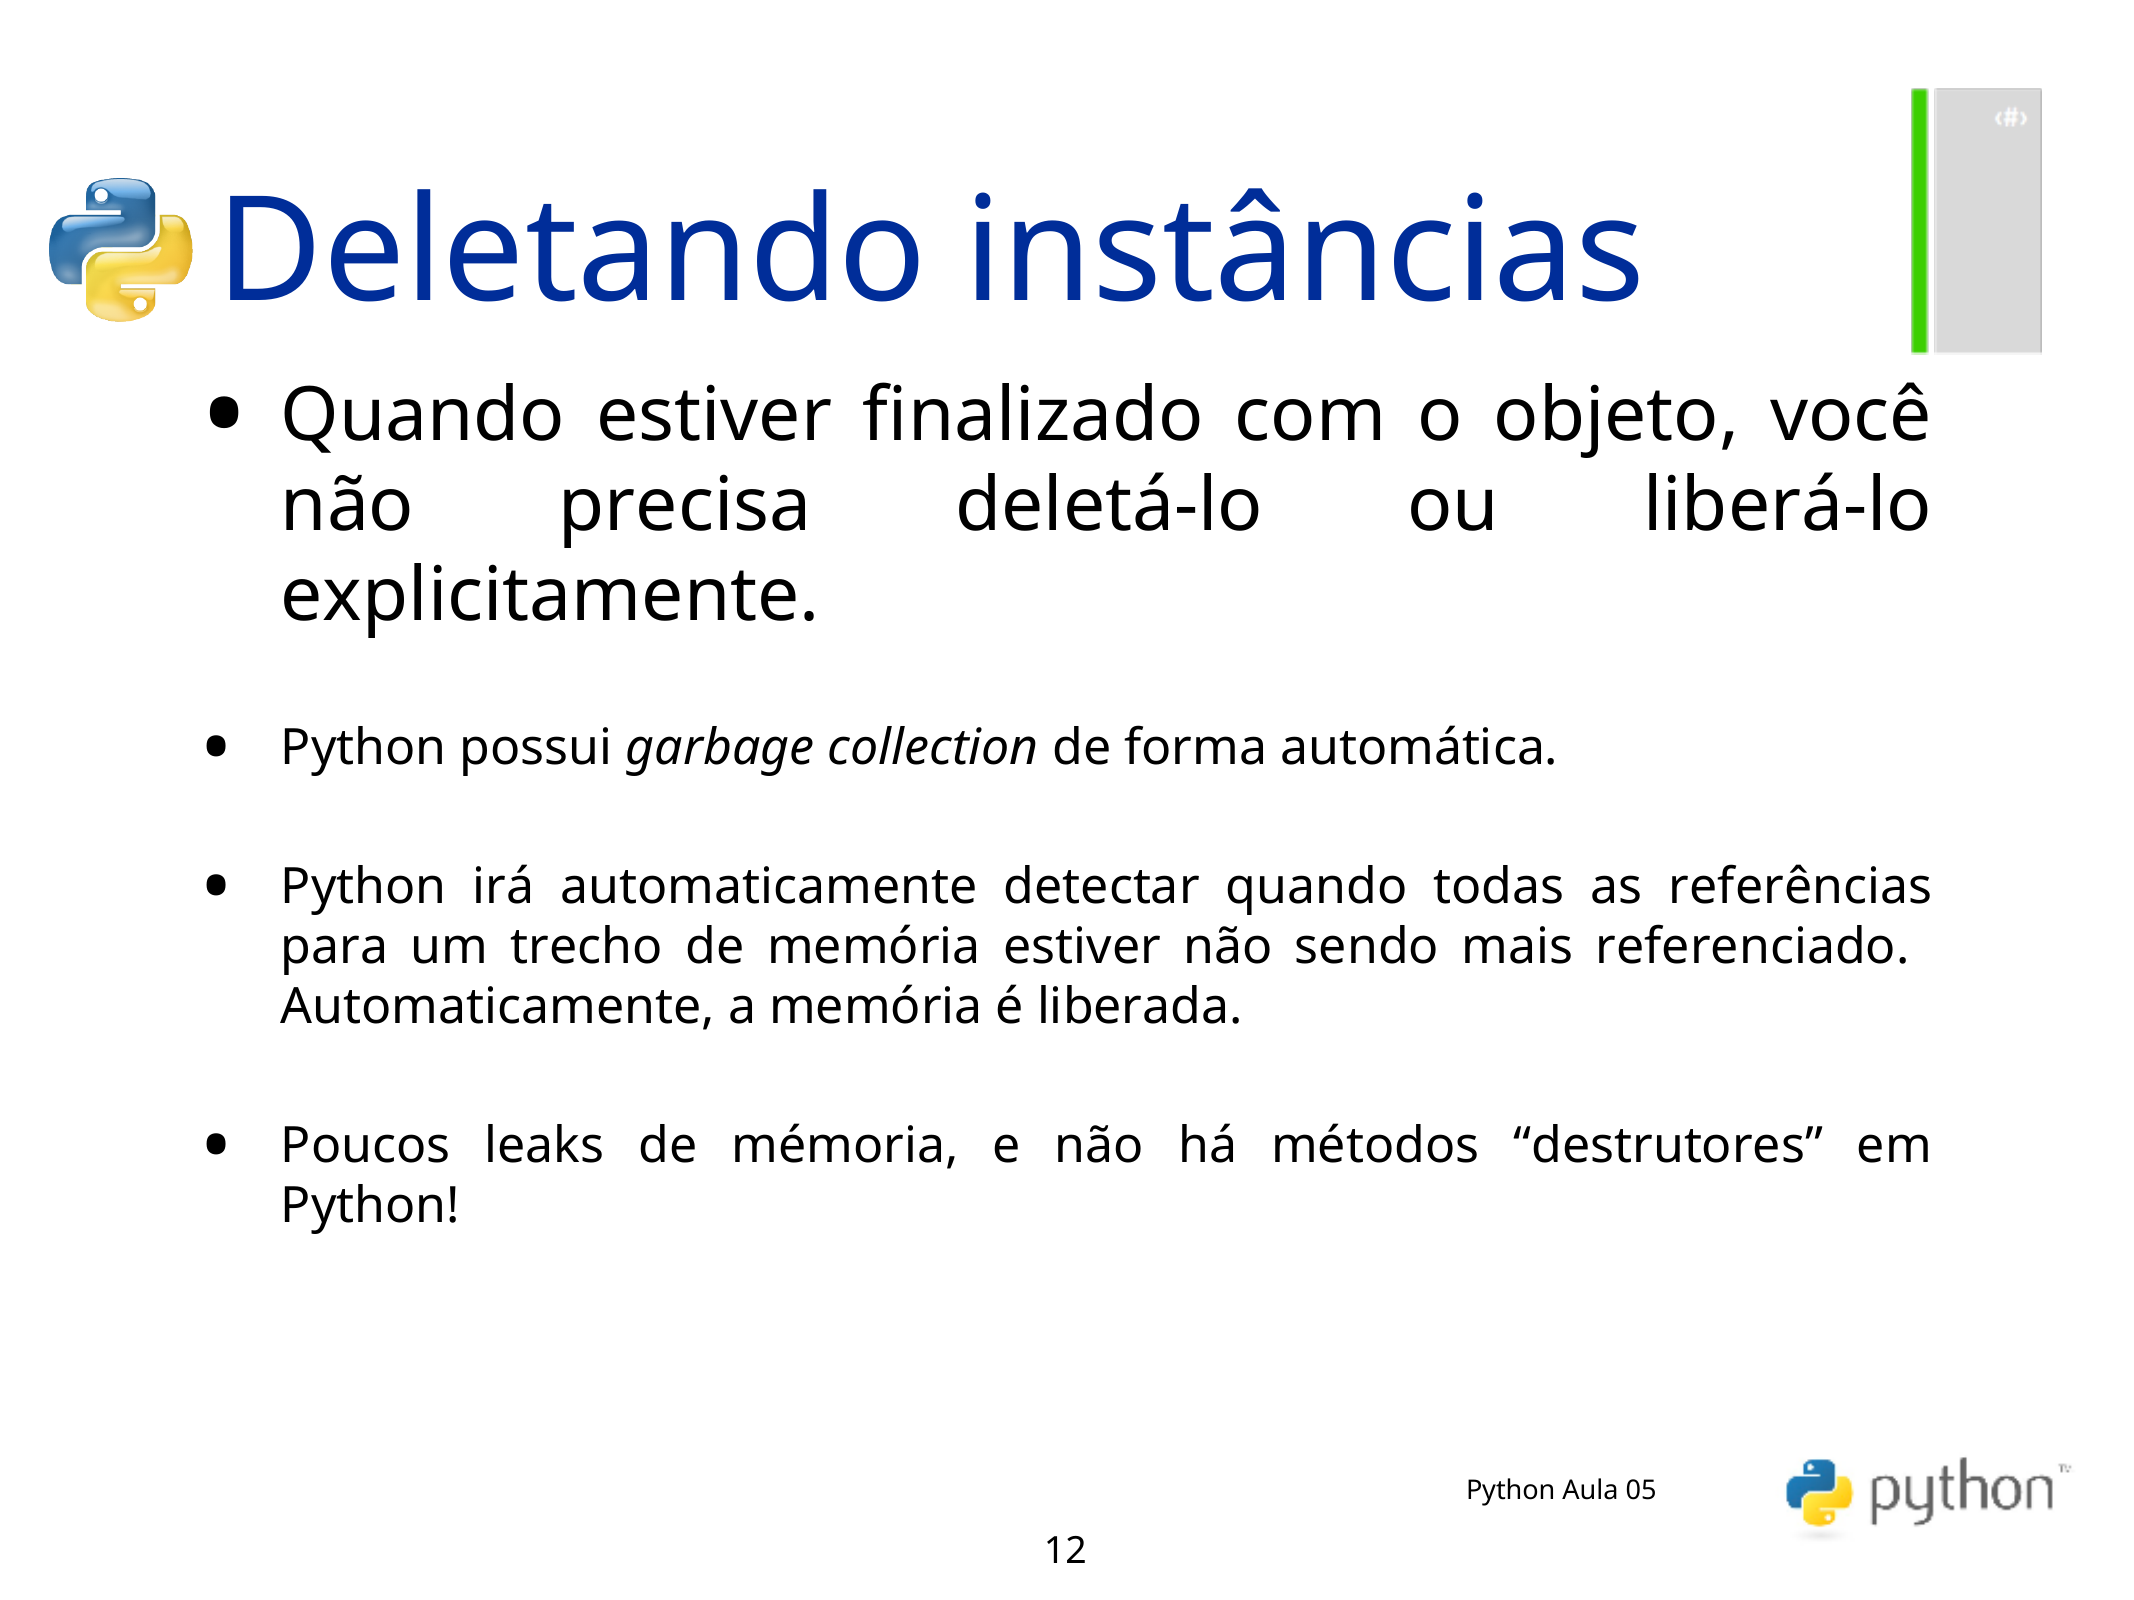

# Deletando instâncias
Quando estiver finalizado com o objeto, você não precisa deletá-lo ou liberá-lo explicitamente.
Python possui garbage collection de forma automática.
Python irá automaticamente detectar quando todas as referências para um trecho de memória estiver não sendo mais referenciado. Automaticamente, a memória é liberada.
Poucos leaks de mémoria, e não há métodos “destrutores” em Python!
Python Aula 05